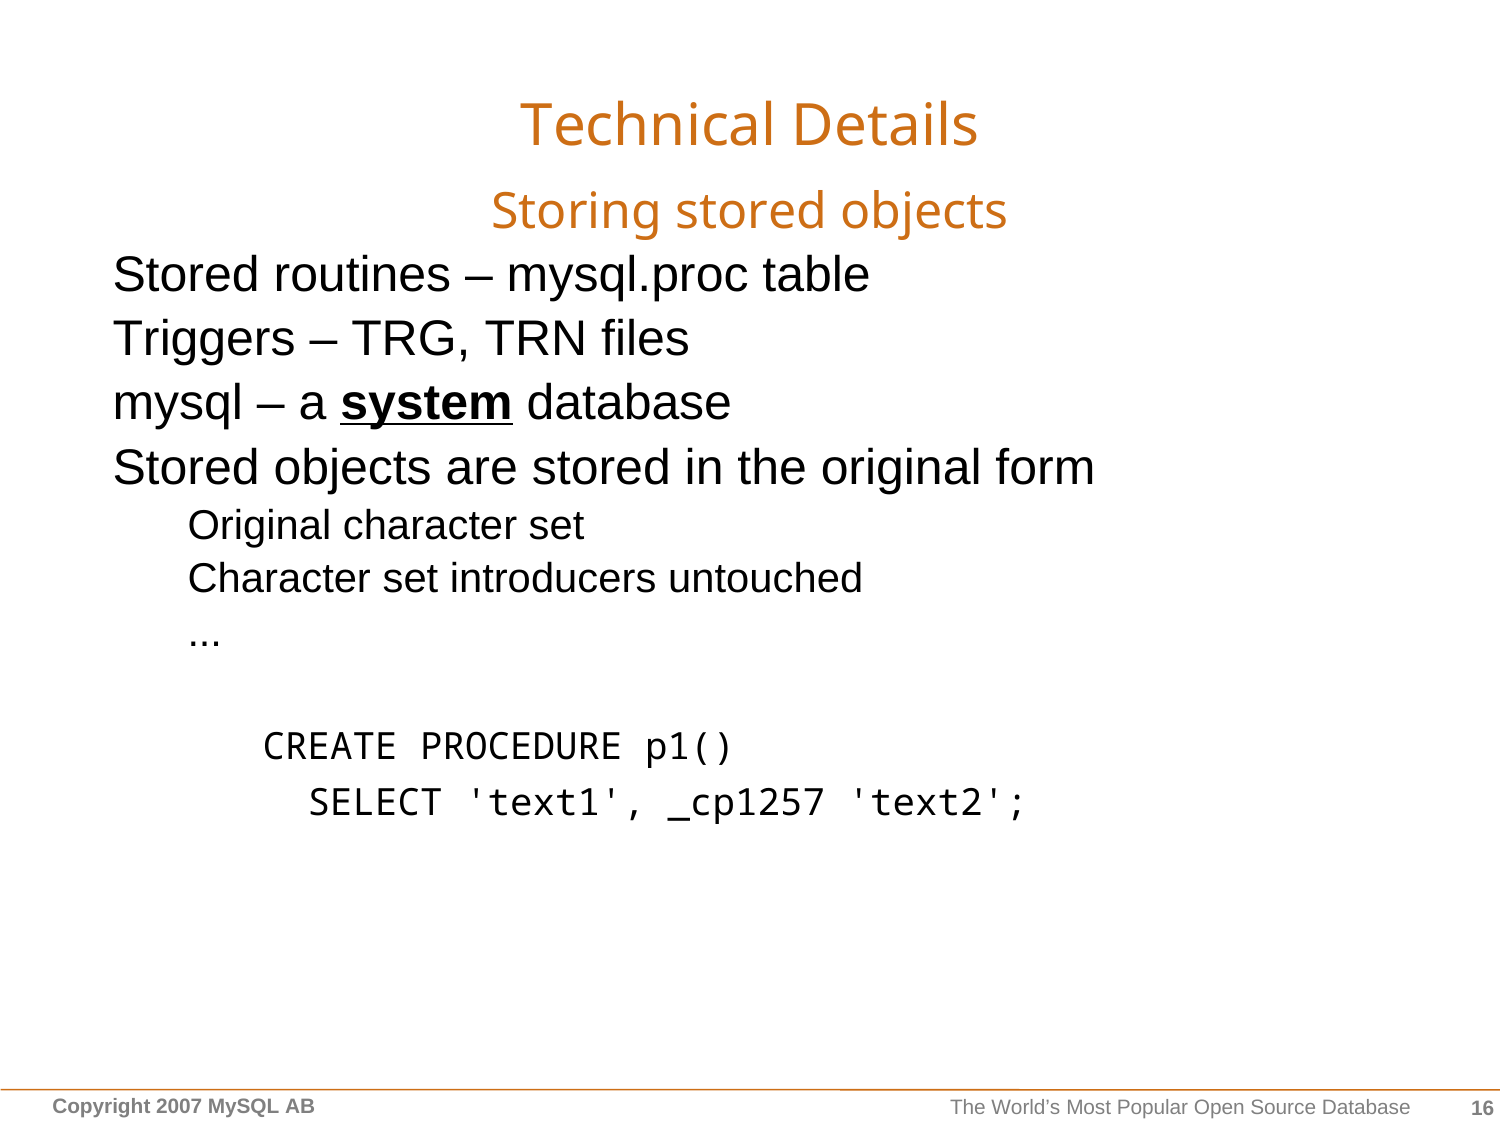

# Technical Details Storing stored objects
Stored routines – mysql.proc table
Triggers – TRG, TRN files
mysql – a system database
Stored objects are stored in the original form
Original character set
Character set introducers untouched
...
CREATE PROCEDURE p1()
 SELECT 'text1', _cp1257 'text2';